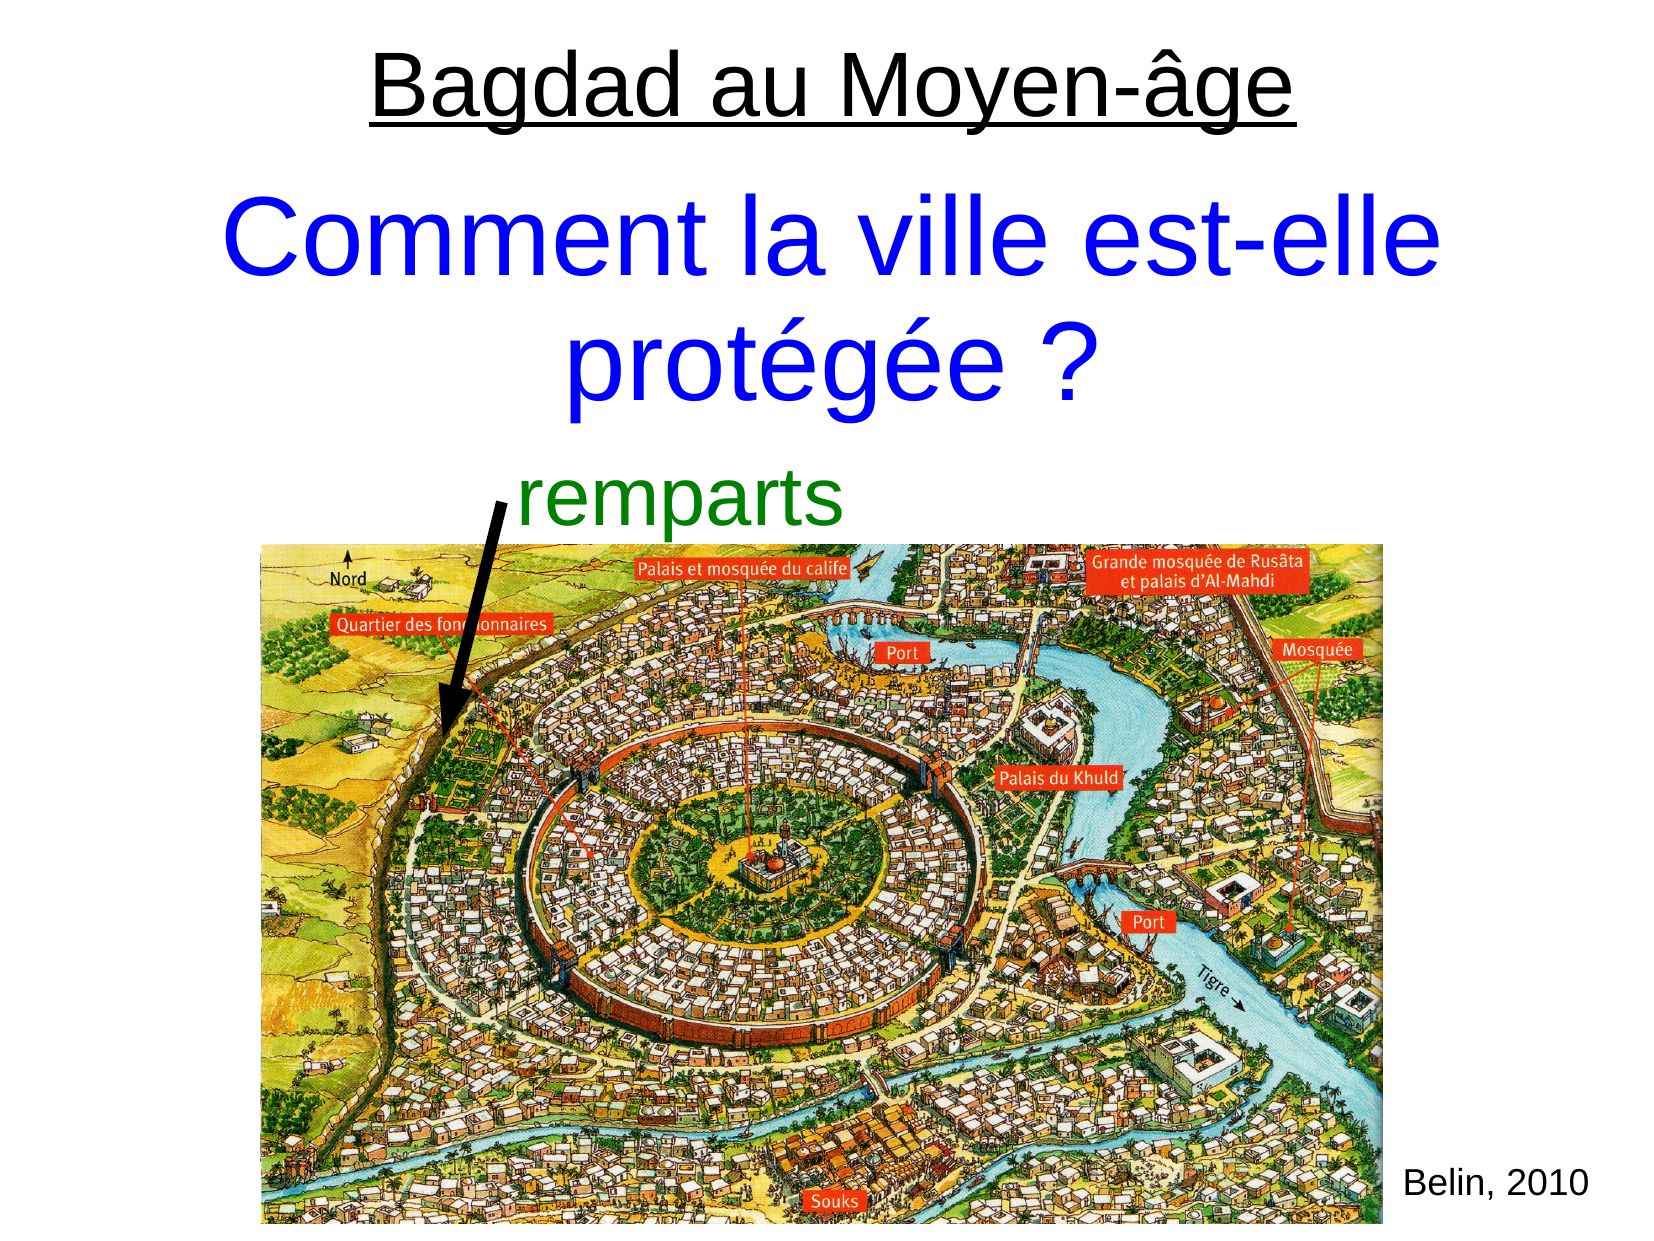

Bagdad au Moyen-âge
# Comment la ville est-elle protégée ?
remparts
Belin, 2010